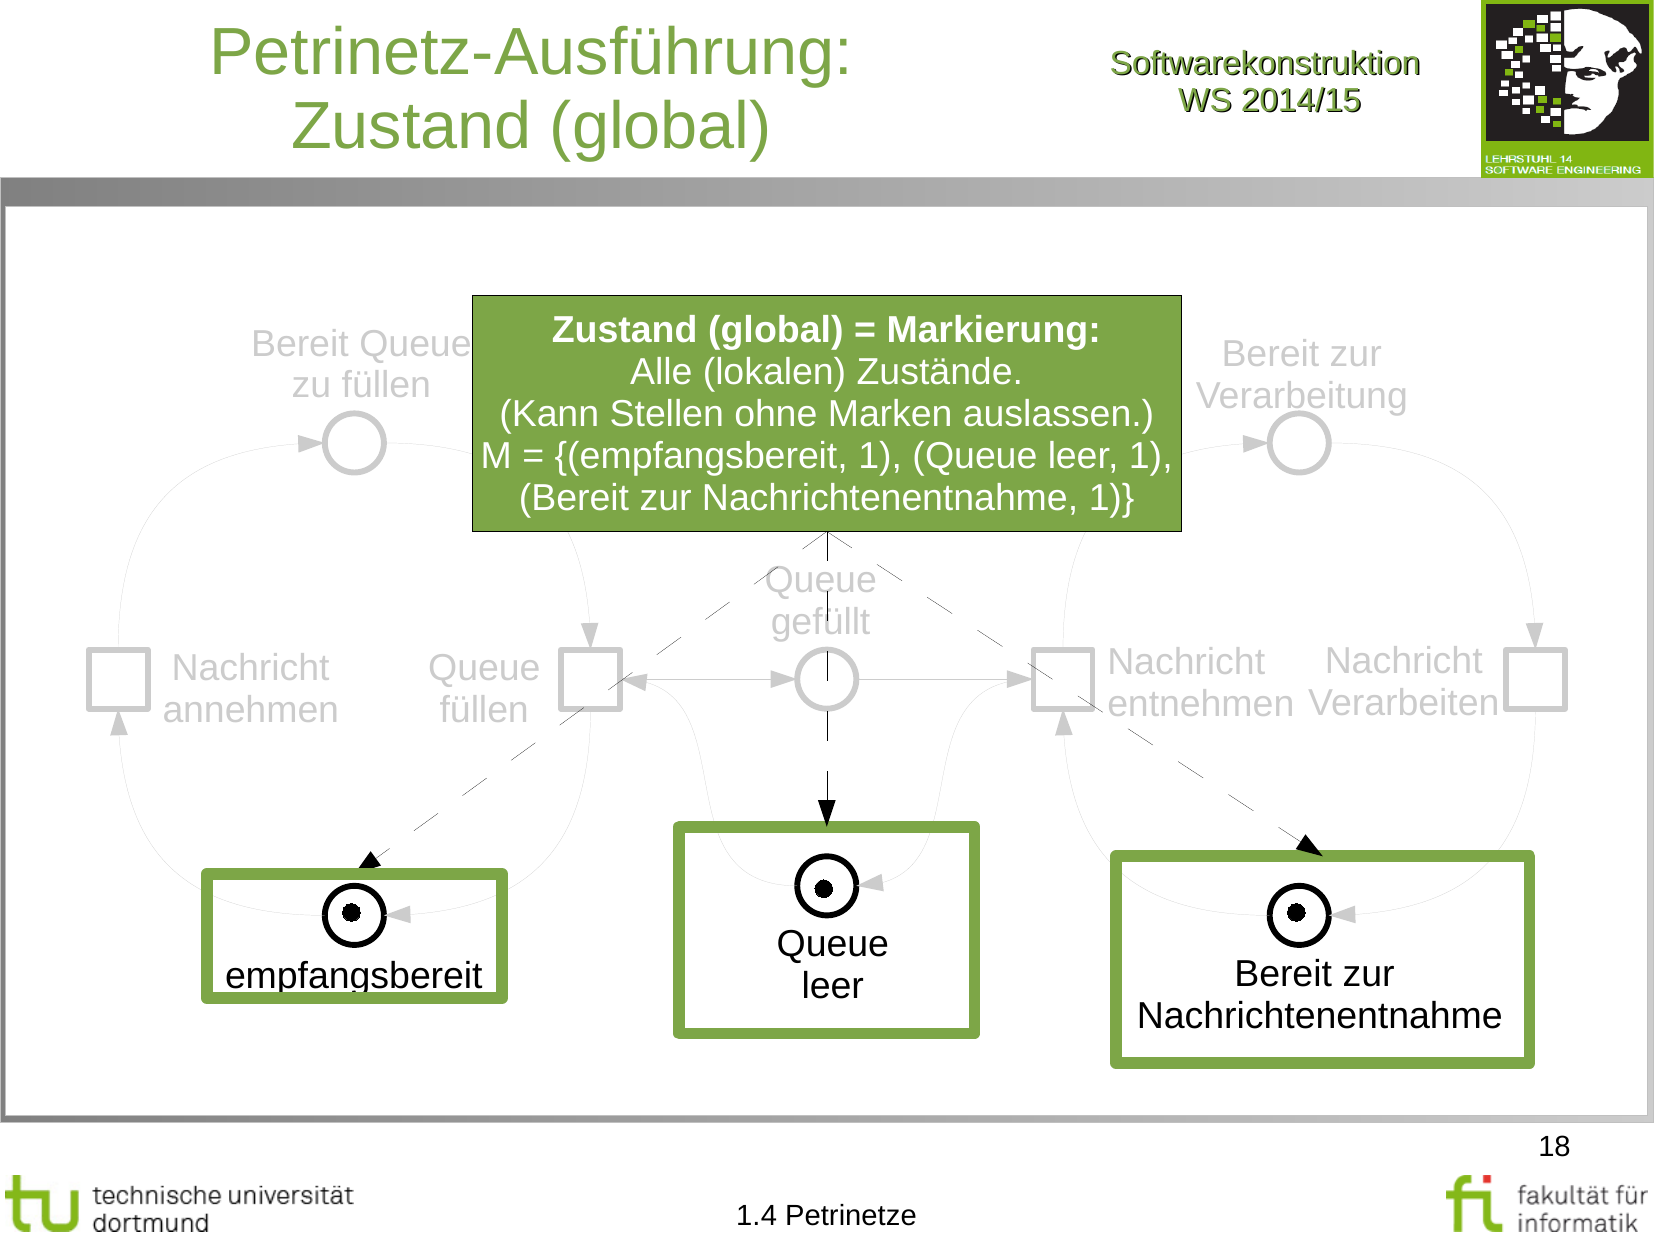

# Petrinetz-Ausführung: Zustand (global)
Zustand (global) = Markierung:
Alle (lokalen) Zustände.
(Kann Stellen ohne Marken auslassen.)
M = {(empfangsbereit, 1), (Queue leer, 1),
(Bereit zur Nachrichtenentnahme, 1)}
Bereit Queue
zu füllen
Bereit zur
Verarbeitung
Queue
gefüllt
Nachricht
Verarbeiten
Nachricht
entnehmen
Nachricht
annehmen
Queue
füllen
Queue
leer
Bereit zur
Nachrichtenentnahme
empfangsbereit
18
1.4 Petrinetze